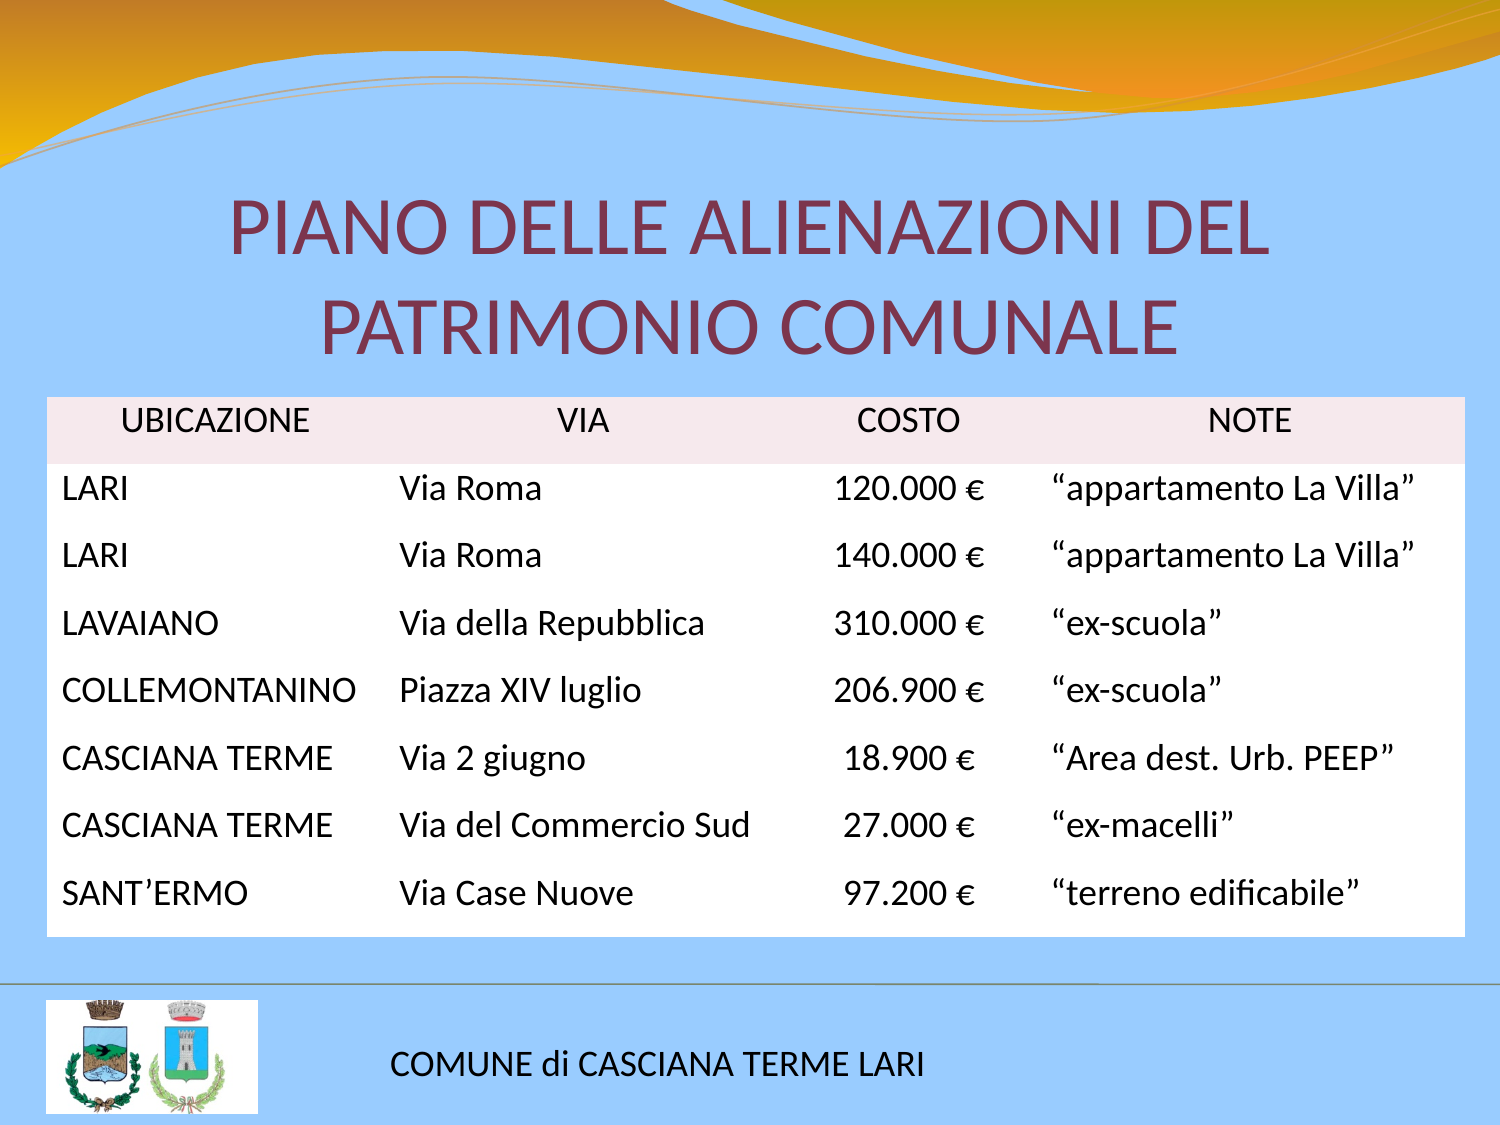

# PIANO DELLE ALIENAZIONI DEL PATRIMONIO COMUNALE
| UBICAZIONE | VIA | COSTO | NOTE |
| --- | --- | --- | --- |
| LARI | Via Roma | 120.000 € | “appartamento La Villa” |
| LARI | Via Roma | 140.000 € | “appartamento La Villa” |
| LAVAIANO | Via della Repubblica | 310.000 € | “ex-scuola” |
| COLLEMONTANINO | Piazza XIV luglio | 206.900 € | “ex-scuola” |
| CASCIANA TERME | Via 2 giugno | 18.900 € | “Area dest. Urb. PEEP” |
| CASCIANA TERME | Via del Commercio Sud | 27.000 € | “ex-macelli” |
| SANT’ERMO | Via Case Nuove | 97.200 € | “terreno edificabile” |
COMUNE di CASCIANA TERME LARI